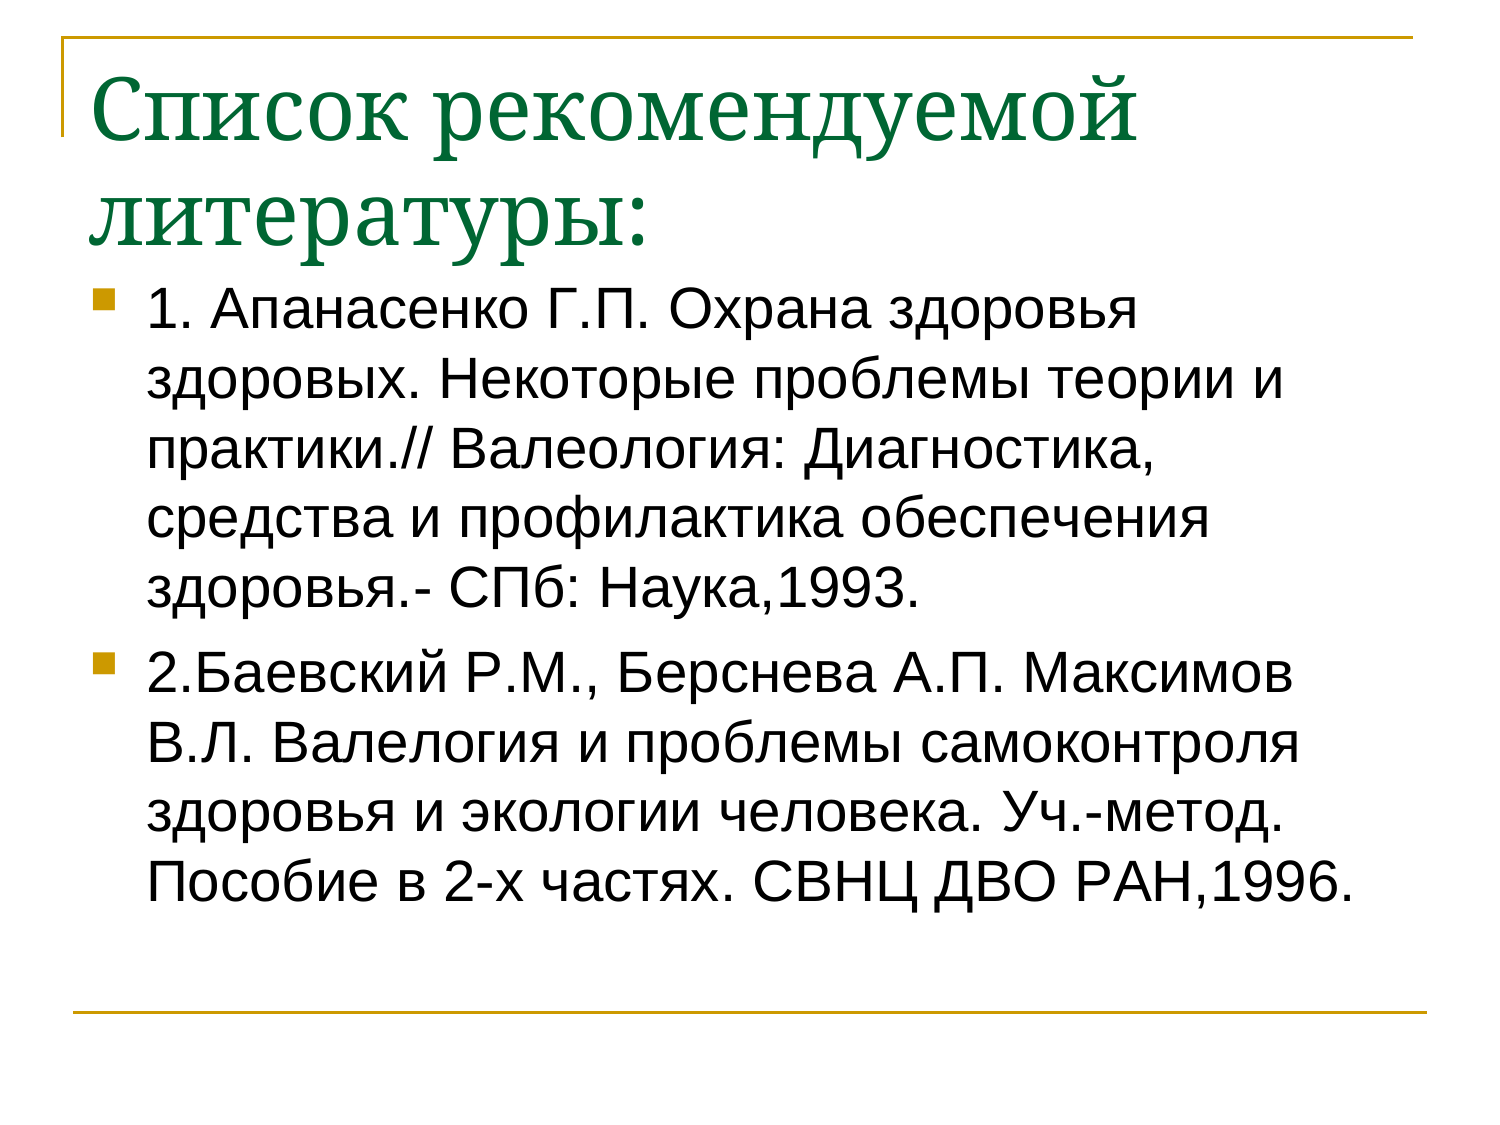

# Список рекомендуемой литературы:
1. Апанасенко Г.П. Охрана здоровья здоровых. Некоторые проблемы теории и практики.// Валеология: Диагностика, средства и профилактика обеспечения здоровья.- СПб: Наука,1993.
2.Баевский Р.М., Берснева А.П. Максимов В.Л. Валелогия и проблемы самоконтроля здоровья и экологии человека. Уч.-метод. Пособие в 2-х частях. СВНЦ ДВО РАН,1996.